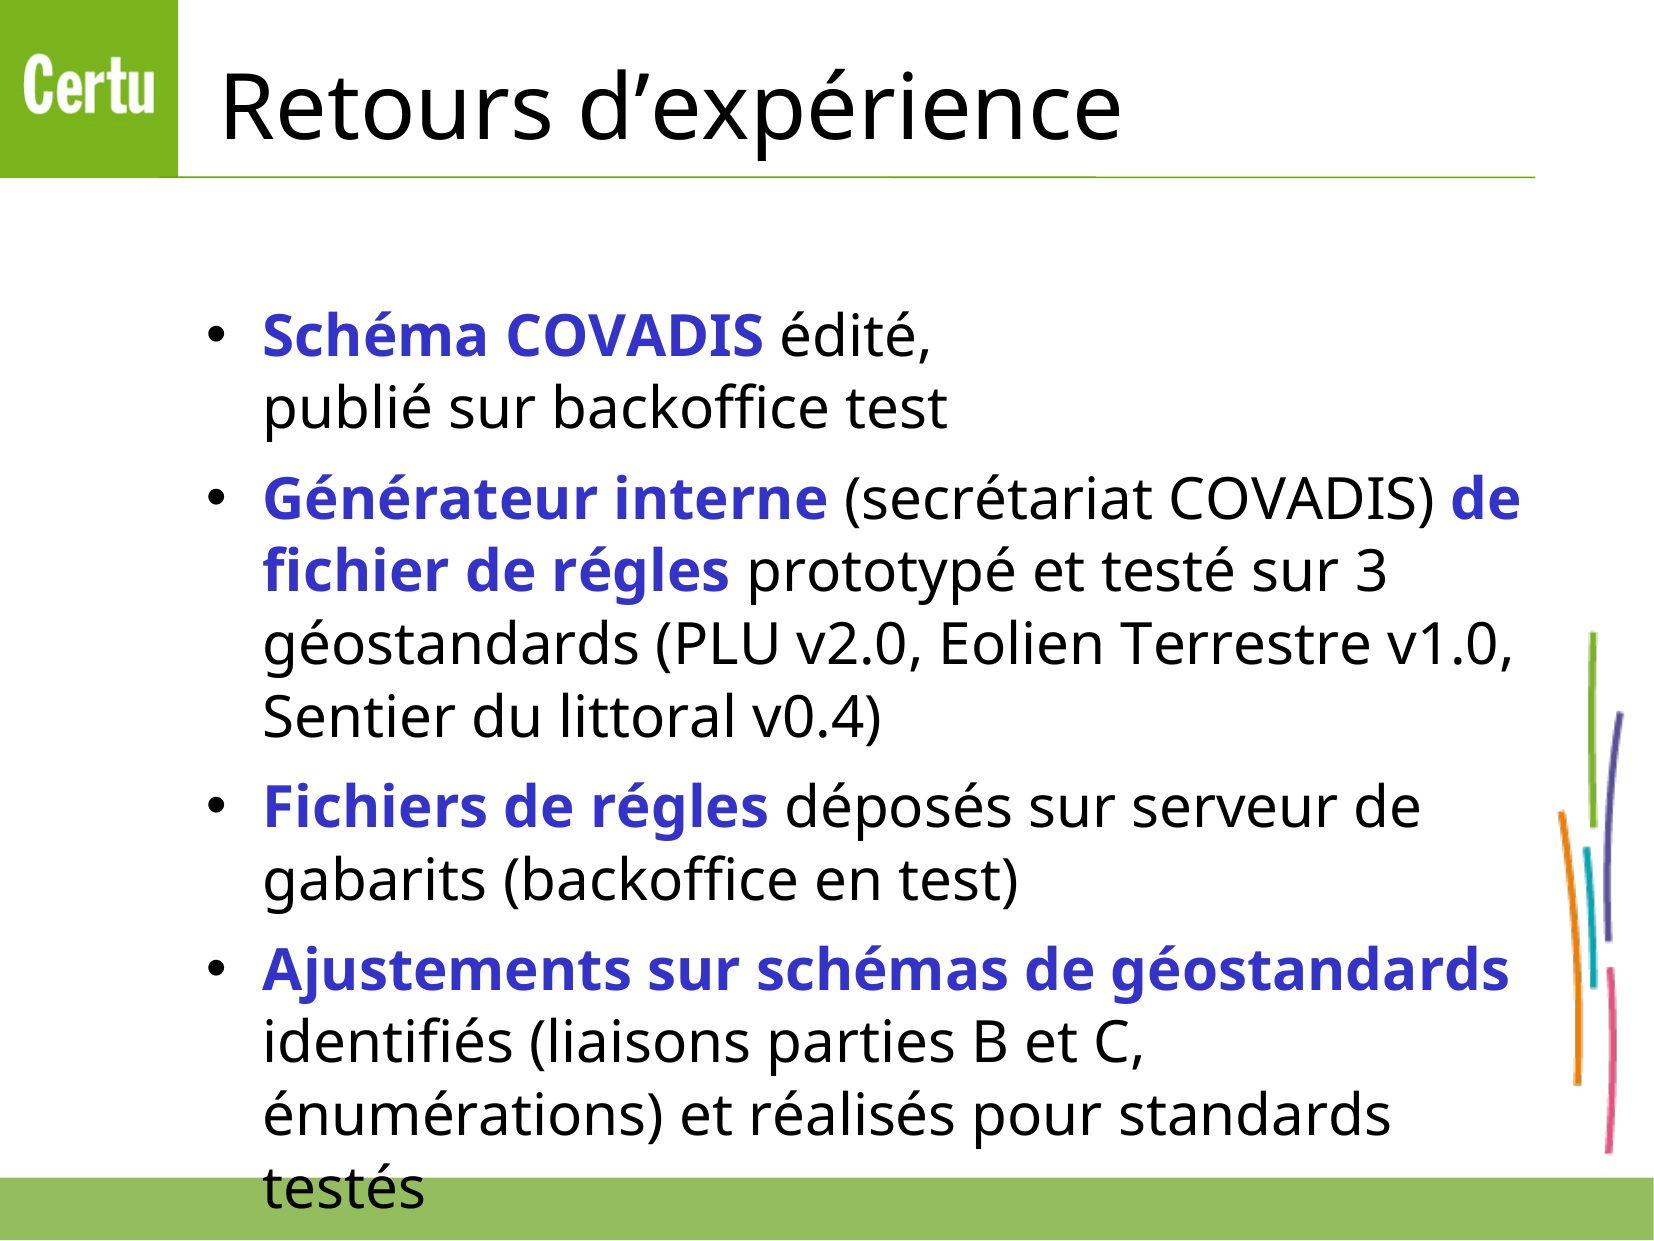

# Retours d’expérience
Schéma COVADIS édité,
publié sur backoffice test
Générateur interne (secrétariat COVADIS) de fichier de régles prototypé et testé sur 3 géostandards (PLU v2.0, Eolien Terrestre v1.0, Sentier du littoral v0.4)
Fichiers de régles déposés sur serveur de gabarits (backoffice en test)
Ajustements sur schémas de géostandards identifiés (liaisons parties B et C, énumérations) et réalisés pour standards testés